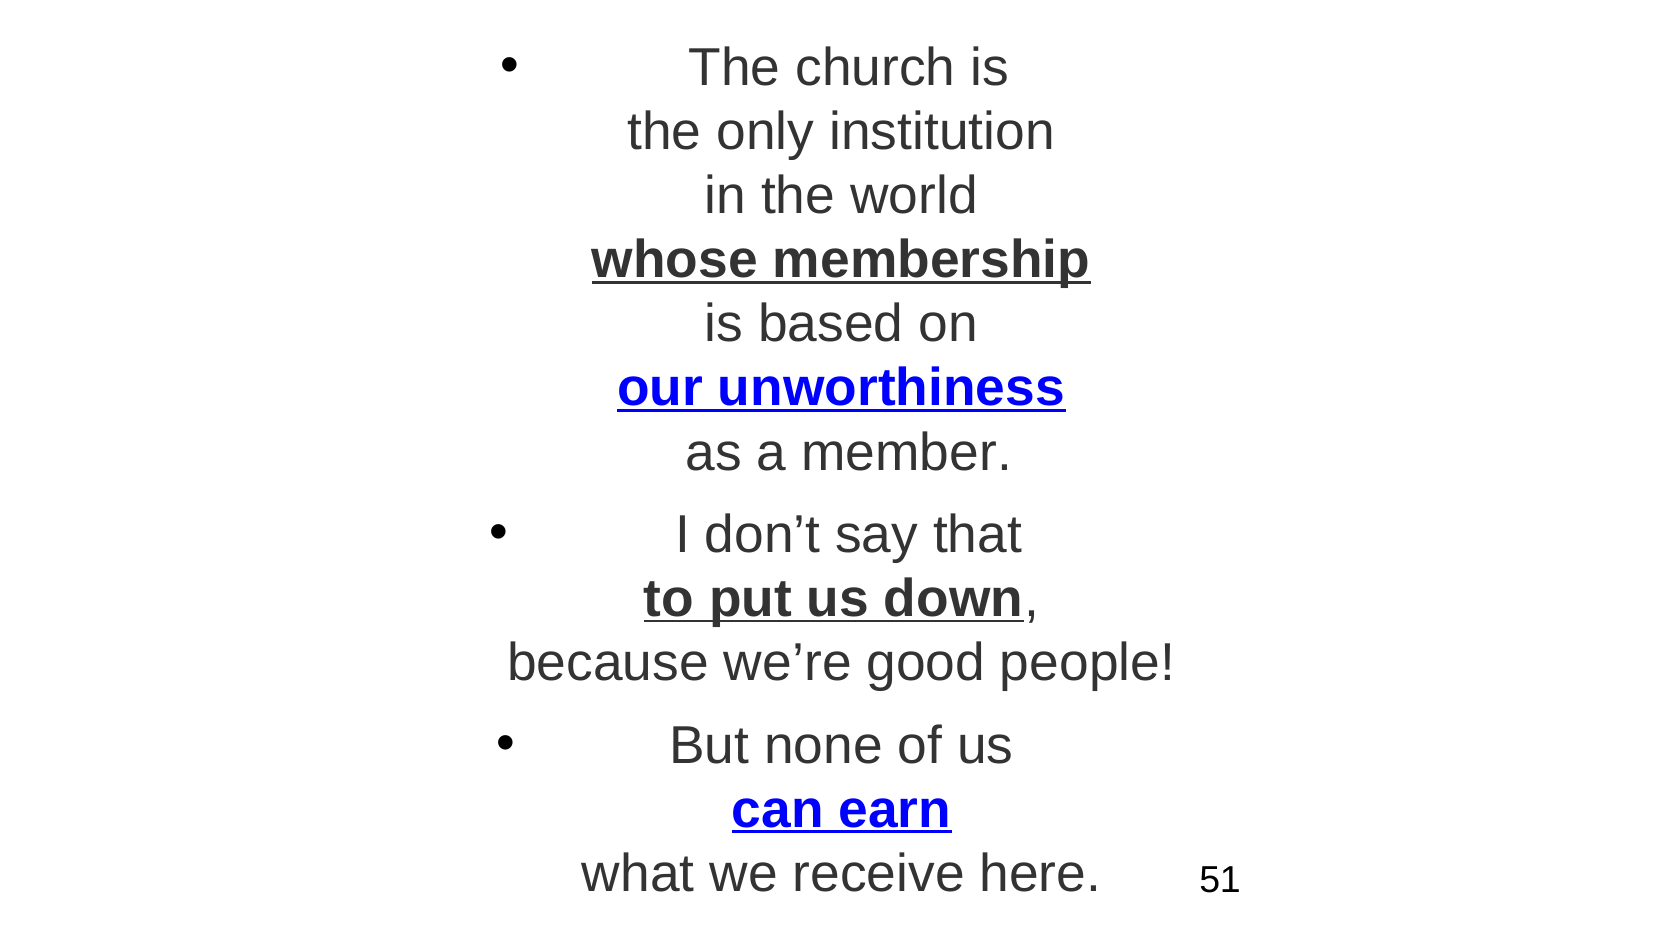

# The church is the only institution in the world whose membership is based on our unworthiness as a member.
 I don’t say that
to put us down,
because we’re good people!
But none of us
can earn
what we receive here.
51